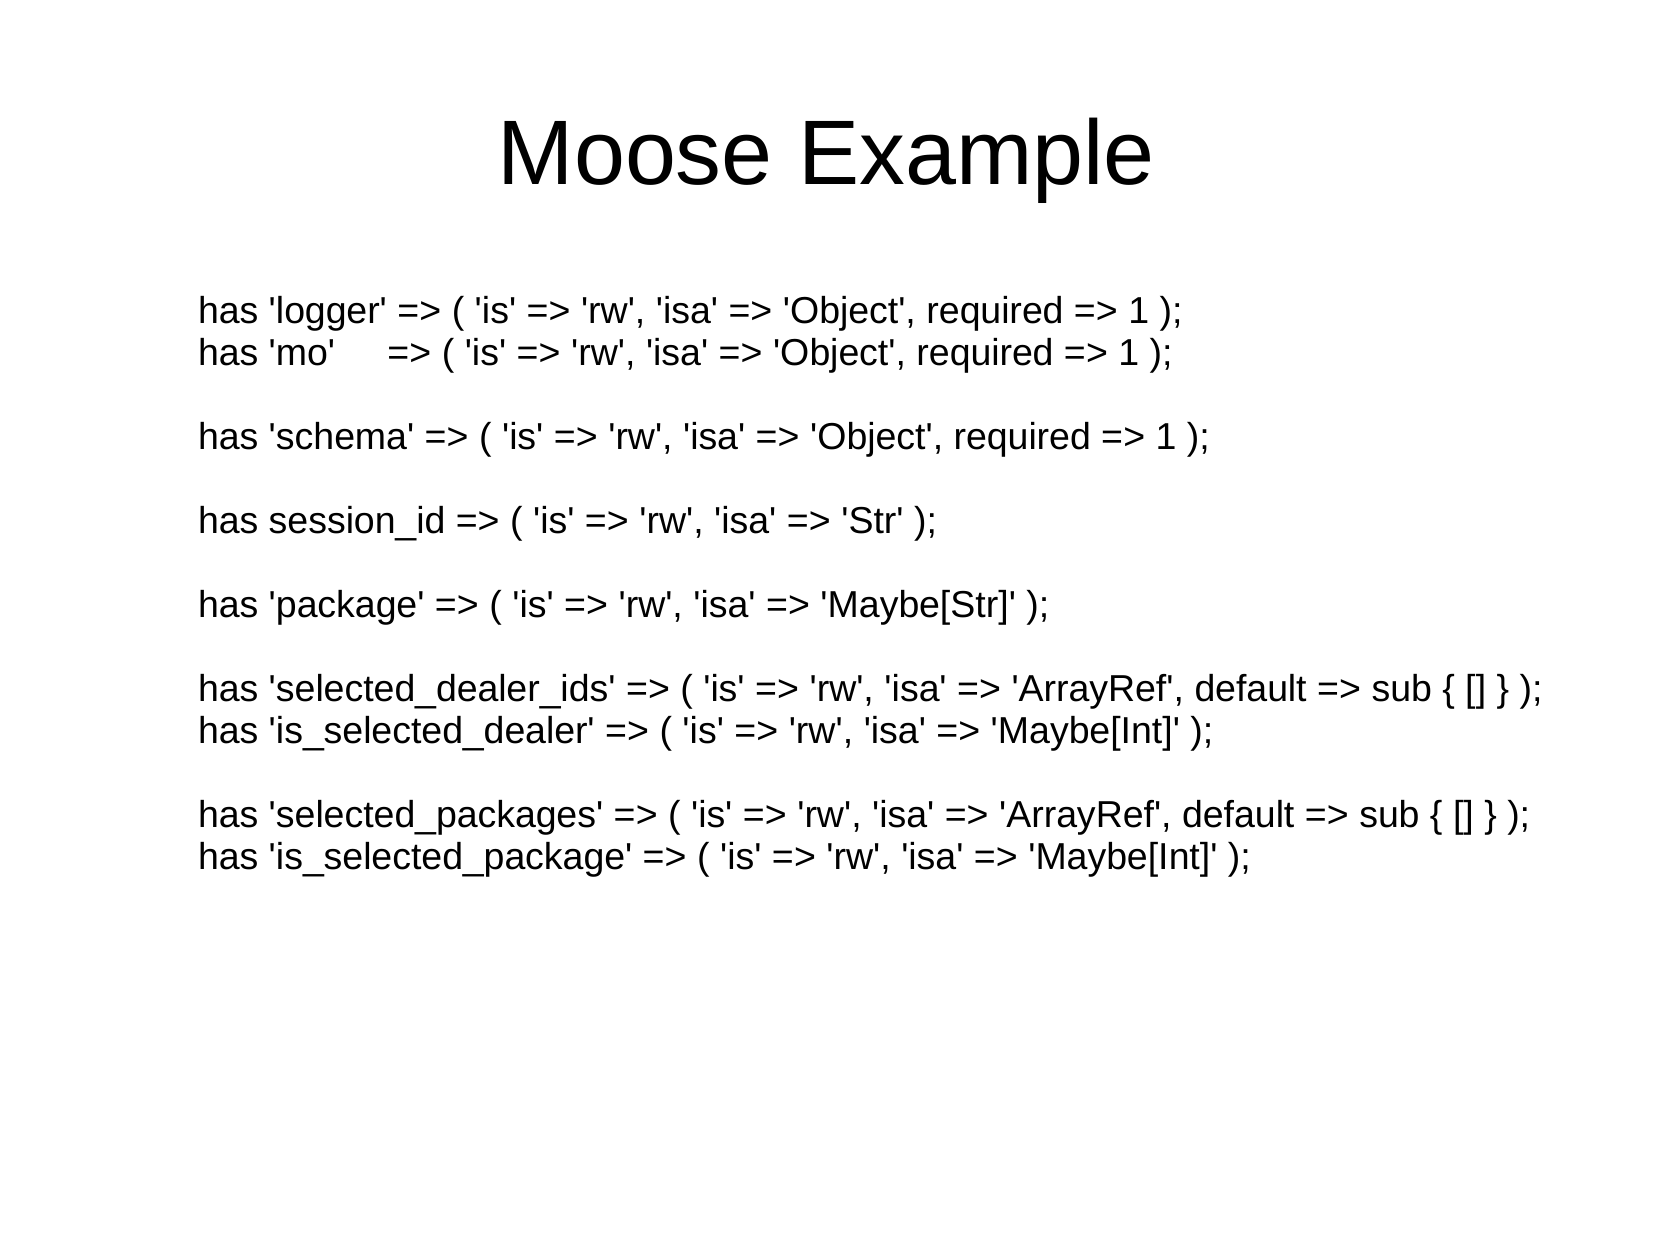

# Moose Example
has 'logger' => ( 'is' => 'rw', 'isa' => 'Object', required => 1 );
has 'mo' => ( 'is' => 'rw', 'isa' => 'Object', required => 1 );
has 'schema' => ( 'is' => 'rw', 'isa' => 'Object', required => 1 );
has session_id => ( 'is' => 'rw', 'isa' => 'Str' );
has 'package' => ( 'is' => 'rw', 'isa' => 'Maybe[Str]' );
has 'selected_dealer_ids' => ( 'is' => 'rw', 'isa' => 'ArrayRef', default => sub { [] } );
has 'is_selected_dealer' => ( 'is' => 'rw', 'isa' => 'Maybe[Int]' );
has 'selected_packages' => ( 'is' => 'rw', 'isa' => 'ArrayRef', default => sub { [] } );
has 'is_selected_package' => ( 'is' => 'rw', 'isa' => 'Maybe[Int]' );